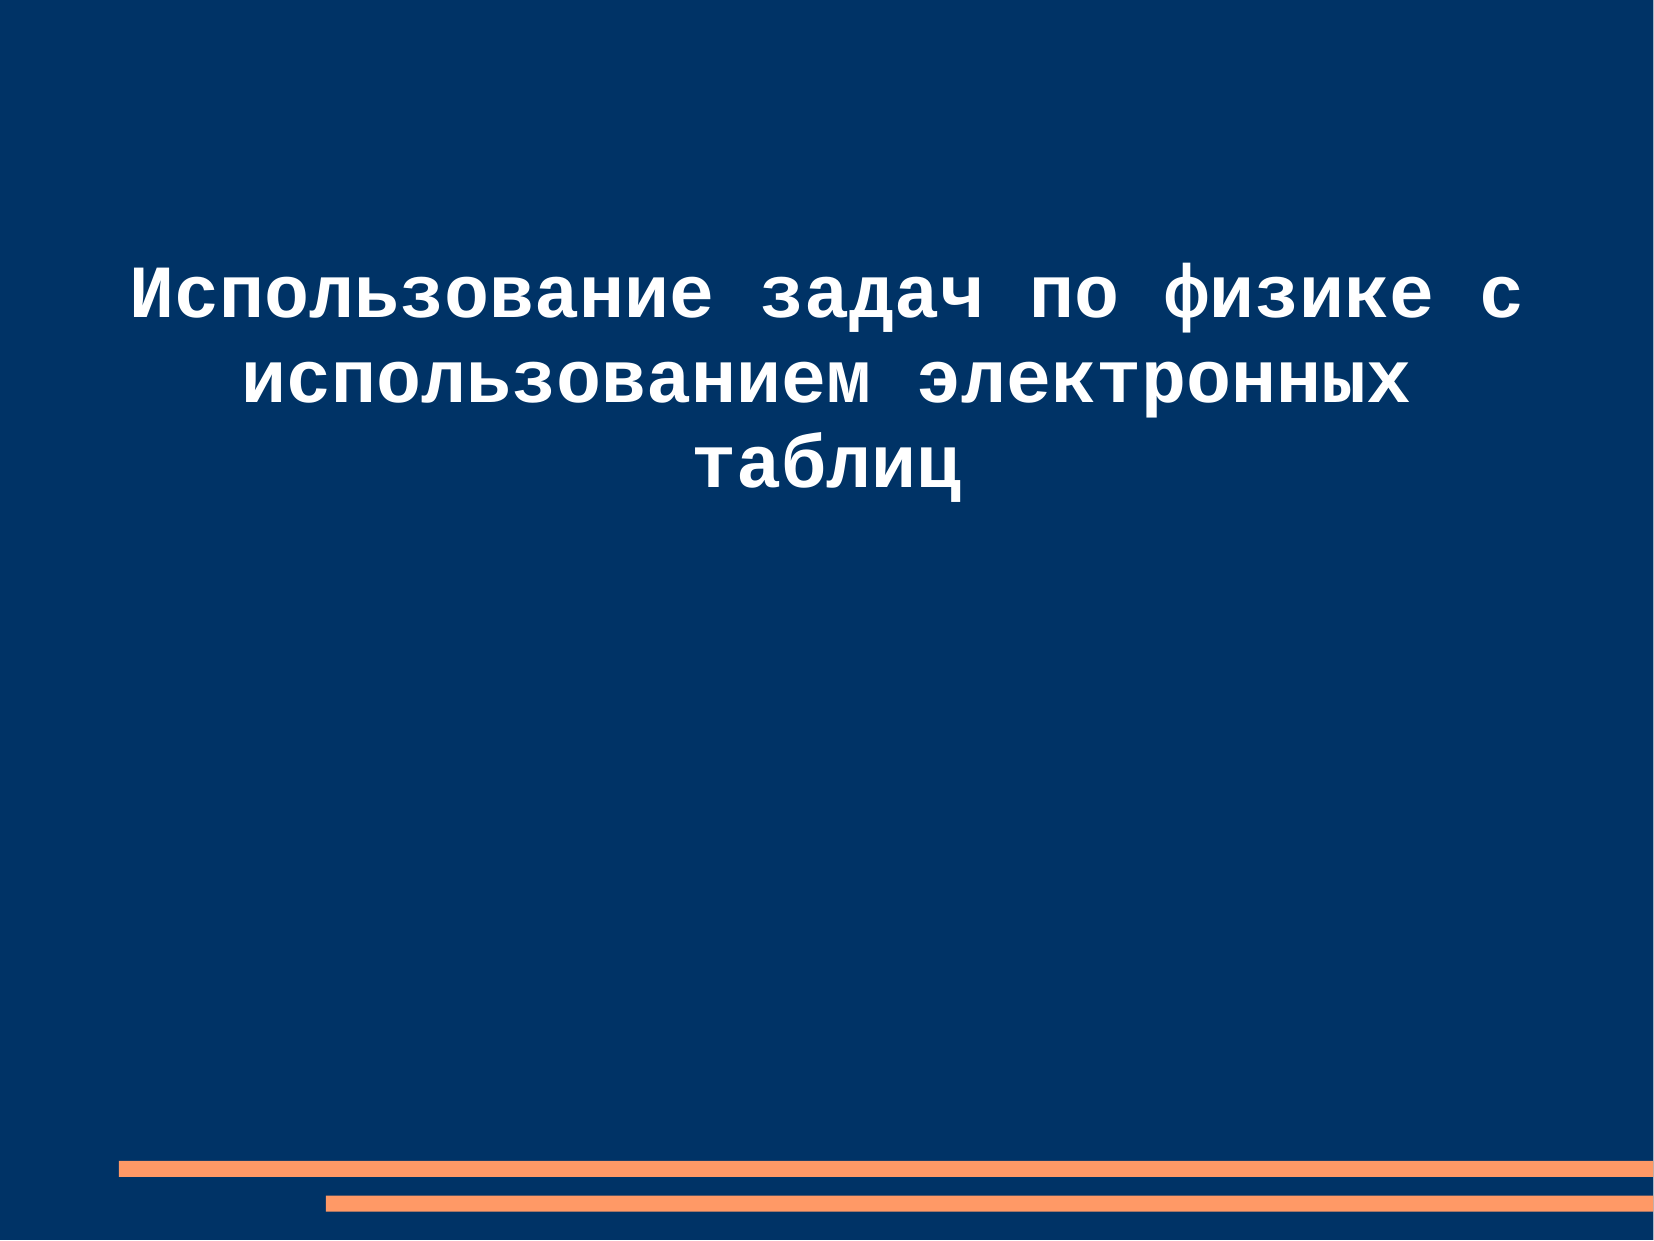

Использование задач по физике с использованием электронных таблиц